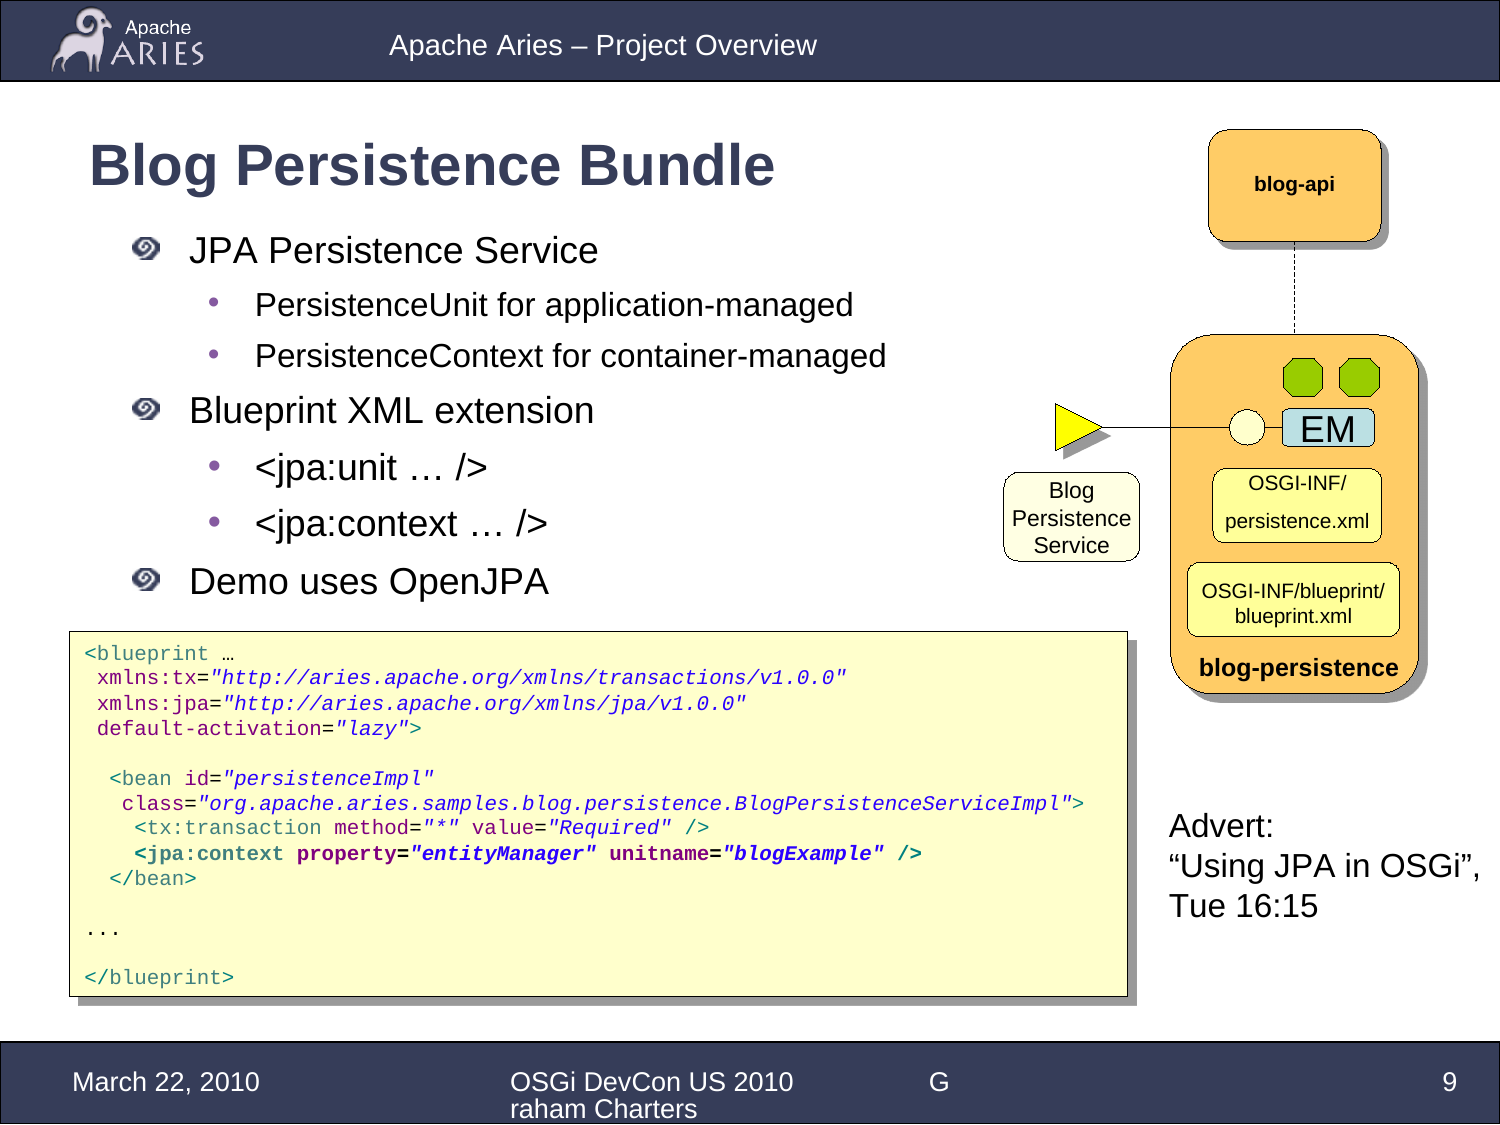

# Blog Persistence Bundle
blog-api
JPA Persistence Service
PersistenceUnit for application-managed
PersistenceContext for container-managed
Blueprint XML extension
<jpa:unit … />
<jpa:context … />
Demo uses OpenJPA
EM
OSGI-INF/
persistence.xml
Blog
Persistence
Service
OSGI-INF/blueprint/
blueprint.xml
<blueprint …
 xmlns:tx="http://aries.apache.org/xmlns/transactions/v1.0.0"
 xmlns:jpa="http://aries.apache.org/xmlns/jpa/v1.0.0"
 default-activation="lazy">
 <bean id="persistenceImpl"
 class="org.apache.aries.samples.blog.persistence.BlogPersistenceServiceImpl">
 <tx:transaction method="*" value="Required" />
 <jpa:context property="entityManager" unitname="blogExample" />
 </bean>
...
</blueprint>
blog-persistence
Advert:
“Using JPA in OSGi”,
Tue 16:15
March 22, 2010
OSGi DevCon US 2010 Graham Charters
9